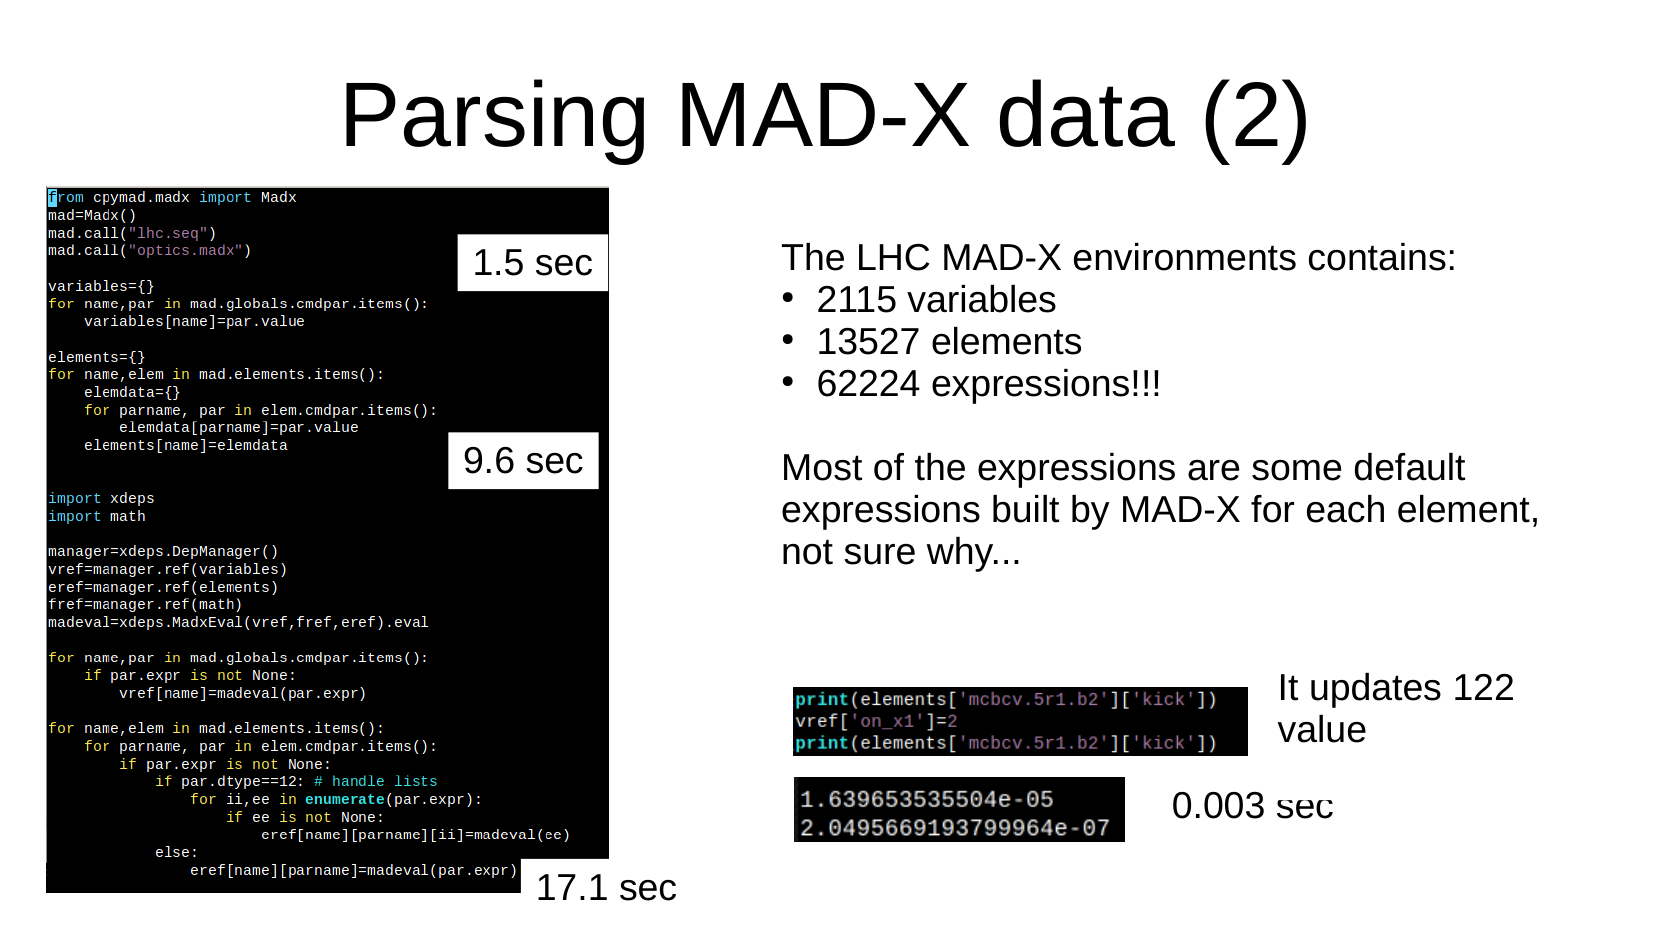

# Parsing MAD-X data (2)
The LHC MAD-X environments contains:
2115 variables
13527 elements
62224 expressions!!!
Most of the expressions are some default expressions built by MAD-X for each element, not sure why...
1.5 sec
9.6 sec
It updates 122 value
0.003 sec
17.1 sec